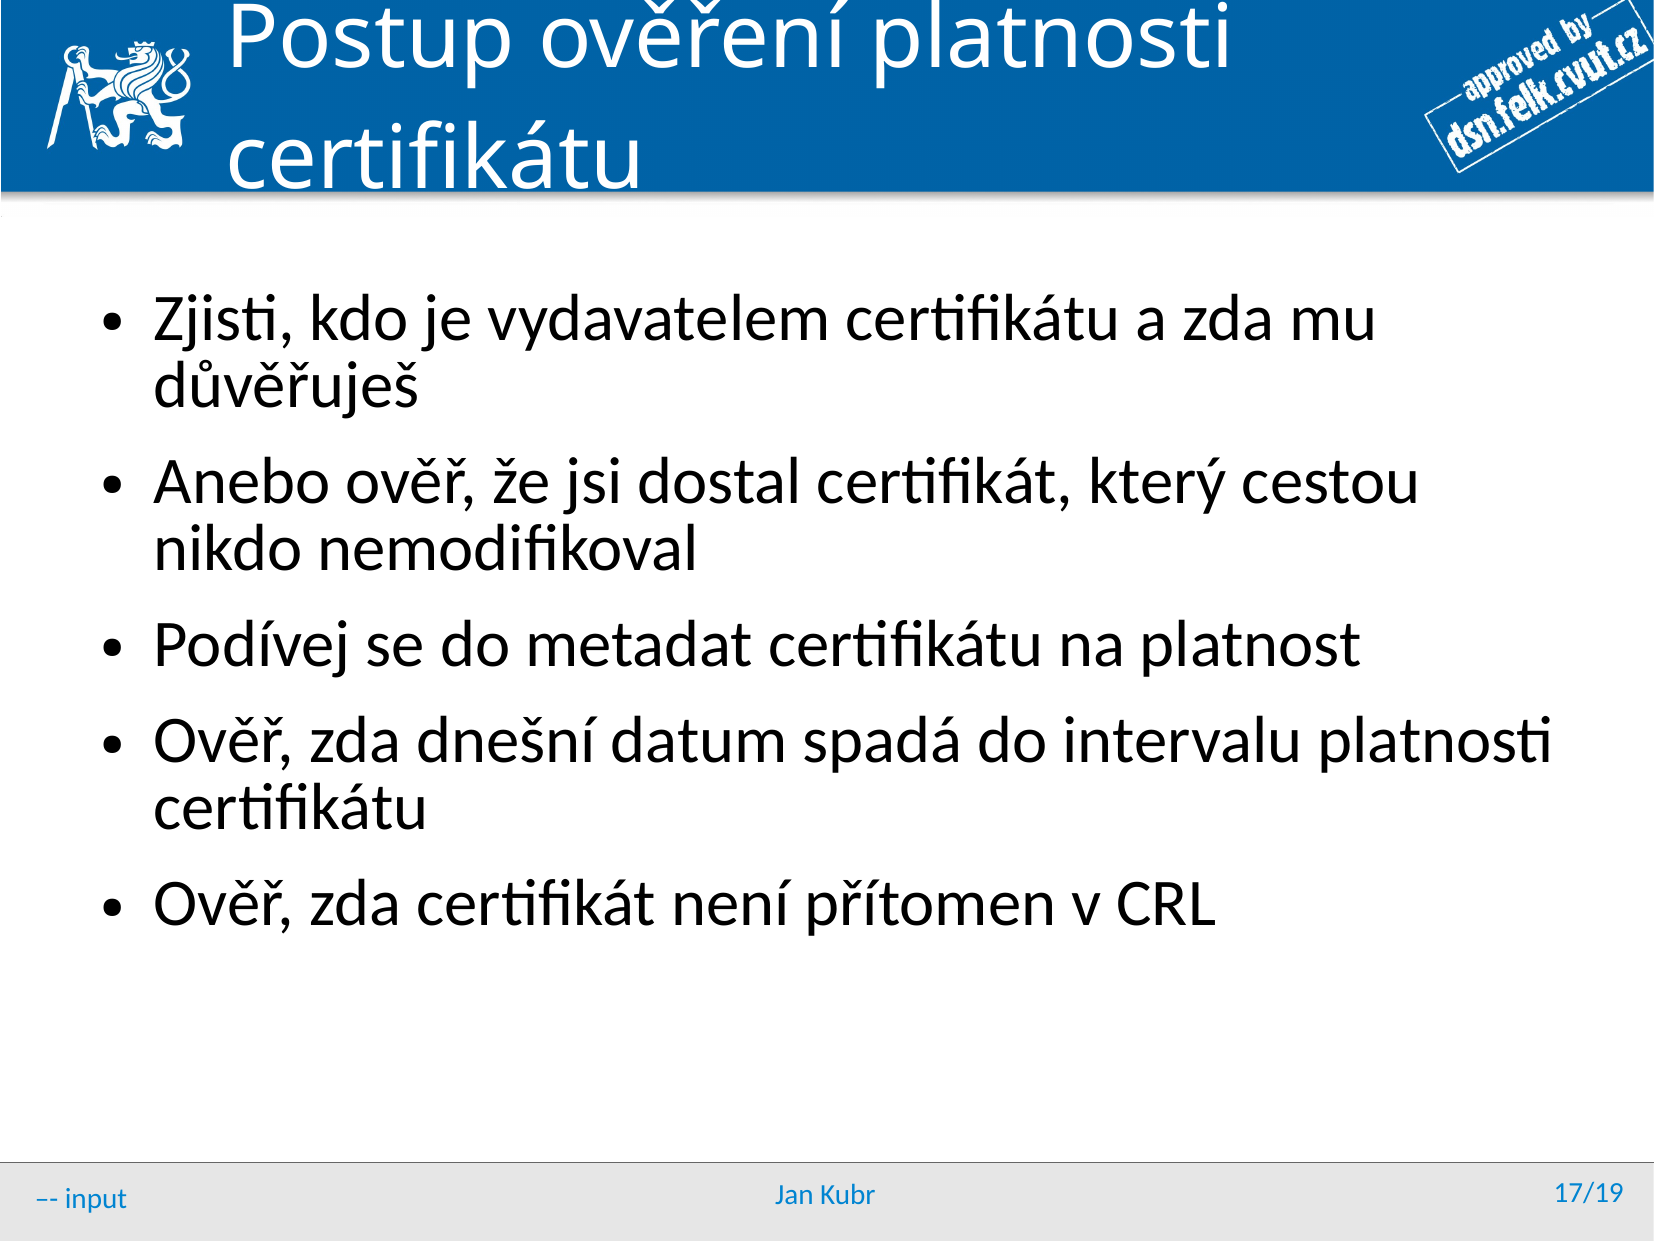

# Postup ověření platnosti certifikátu
Zjisti, kdo je vydavatelem certifikátu a zda mu důvěřuješ
Anebo ověř, že jsi dostal certifikát, který cestou nikdo nemodifikoval
Podívej se do metadat certifikátu na platnost
Ověř, zda dnešní datum spadá do intervalu platnosti certifikátu
Ověř, zda certifikát není přítomen v CRL
17
Jan Kubr
02/2006